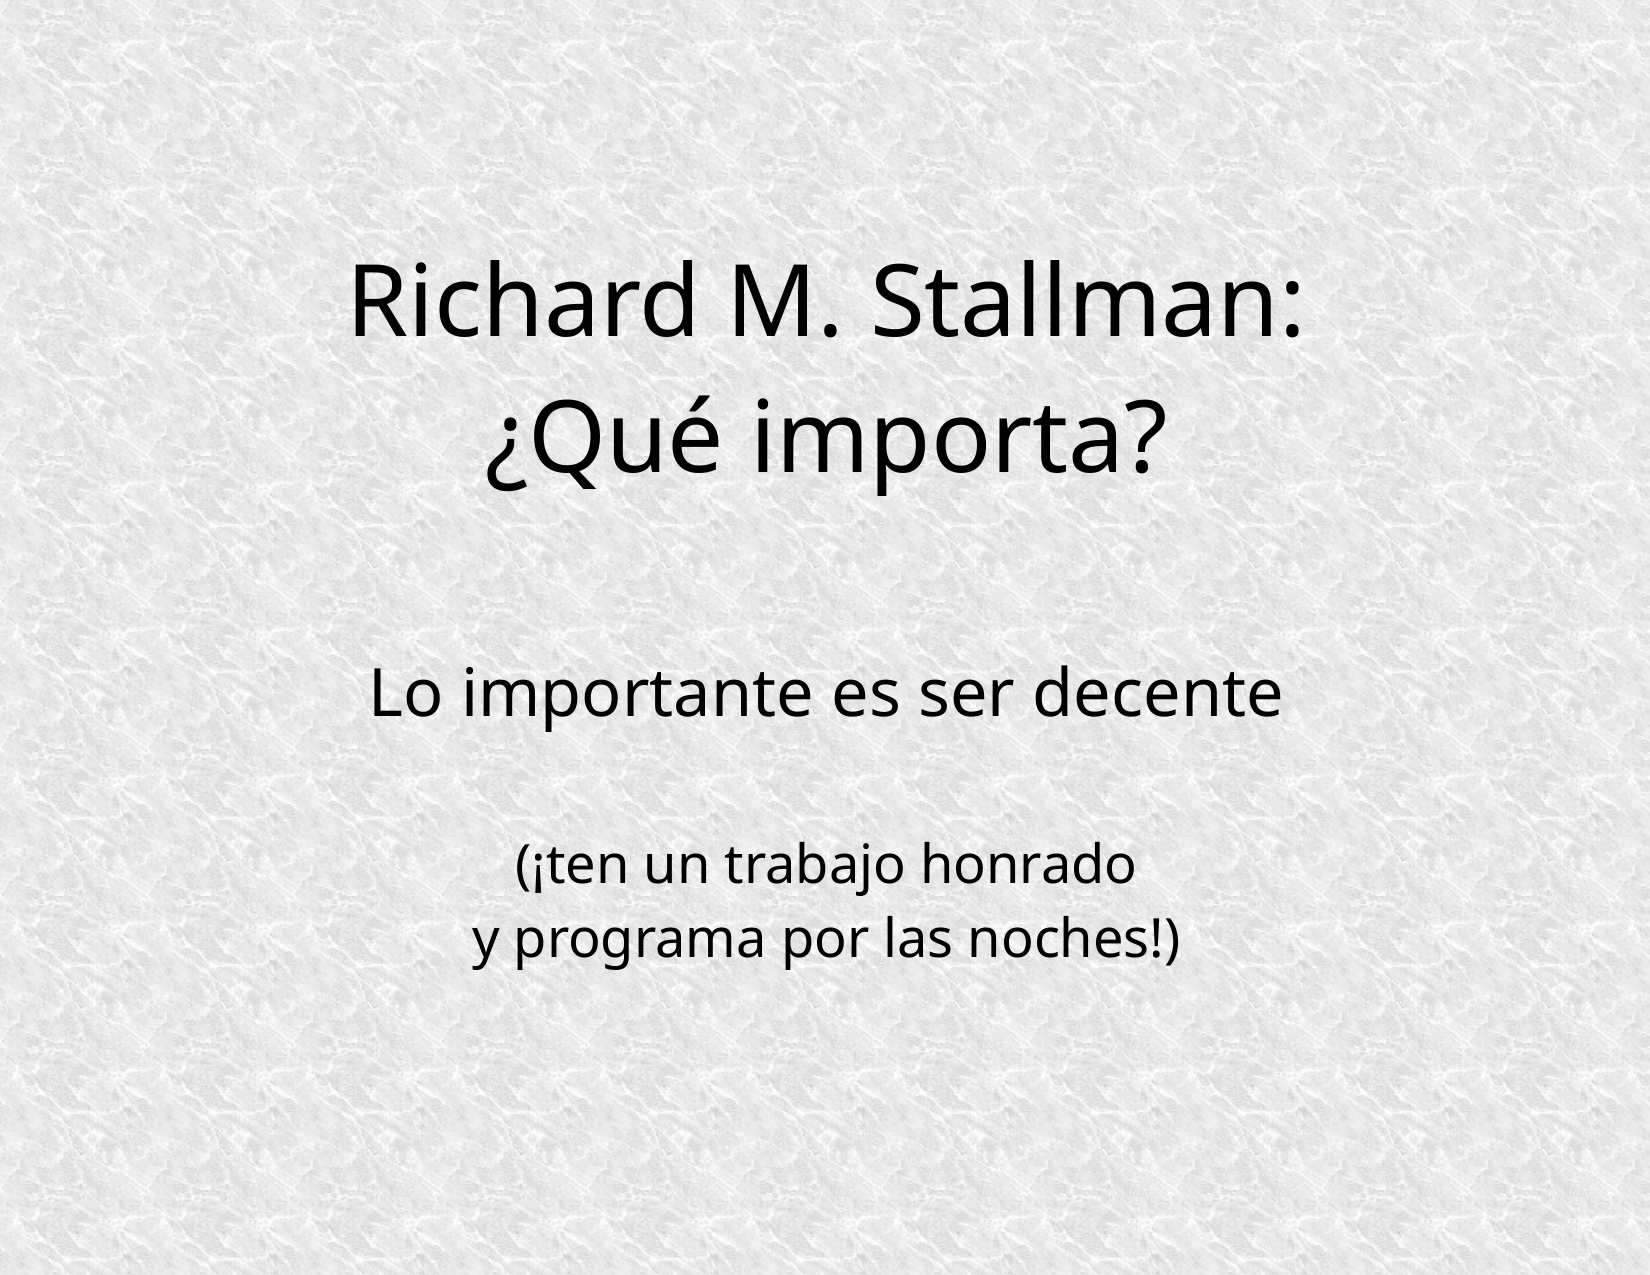

Richard M. Stallman:
¿Qué importa?
Lo importante es ser decente
(¡ten un trabajo honrado
y programa por las noches!)